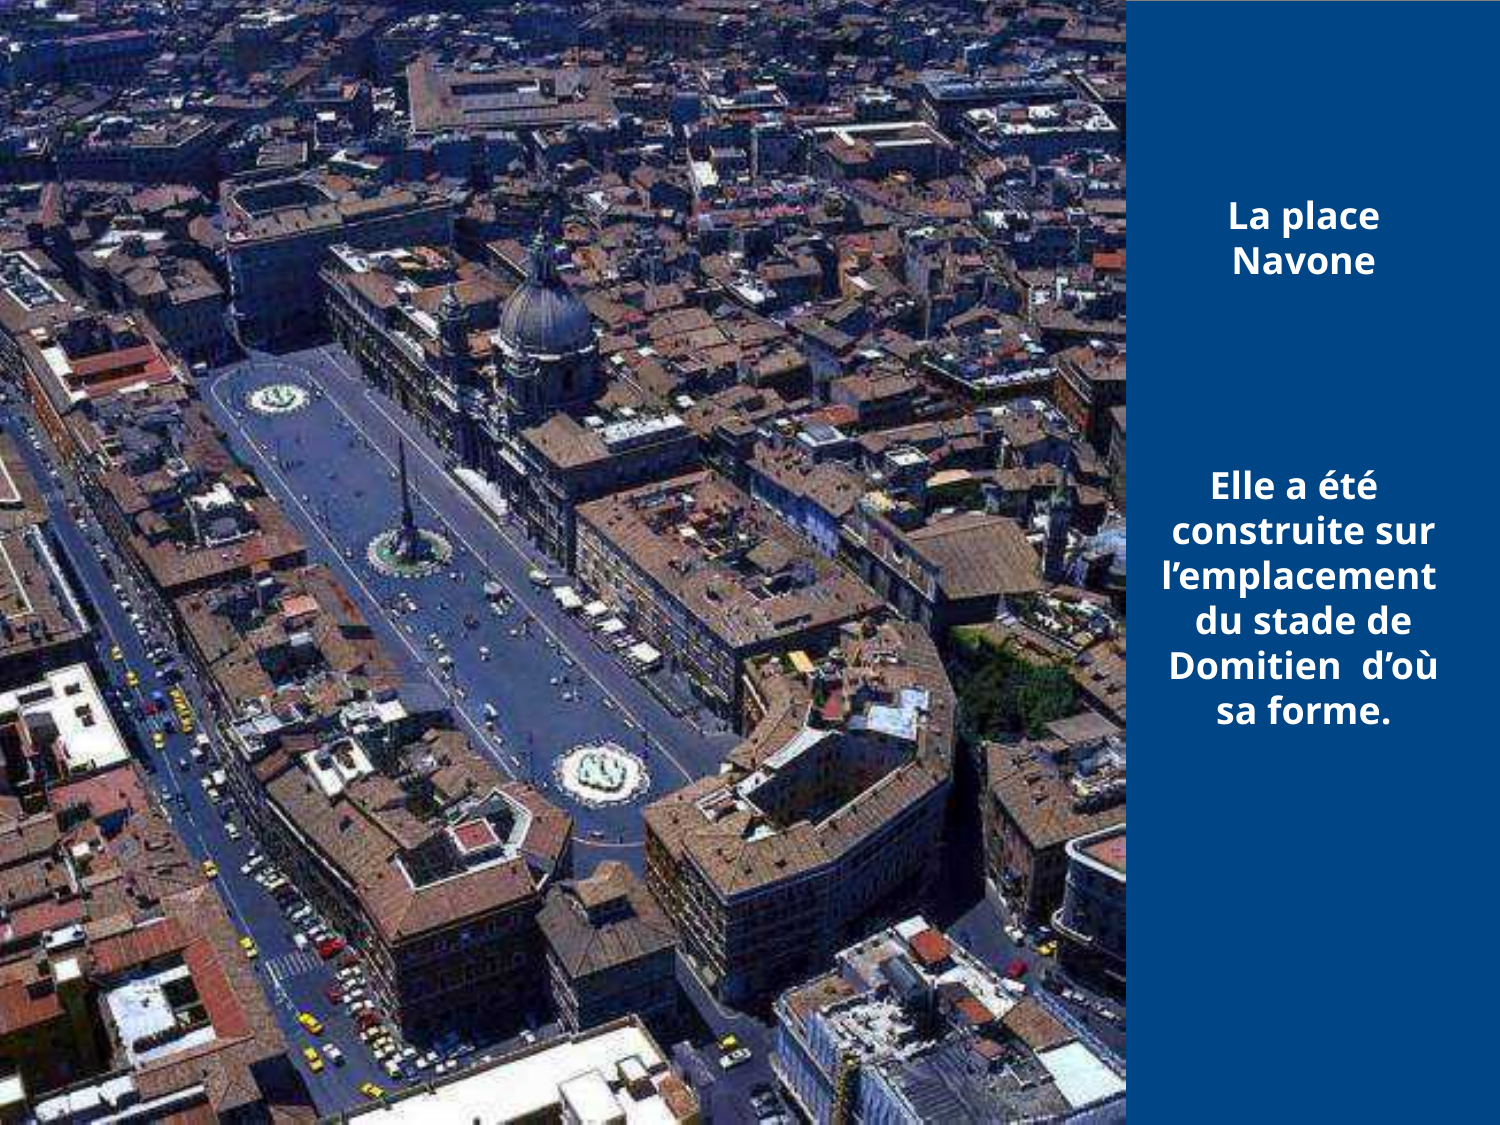

La place Navone
Elle a été construite sur l’emplacement du stade de Domitien d’où sa forme.